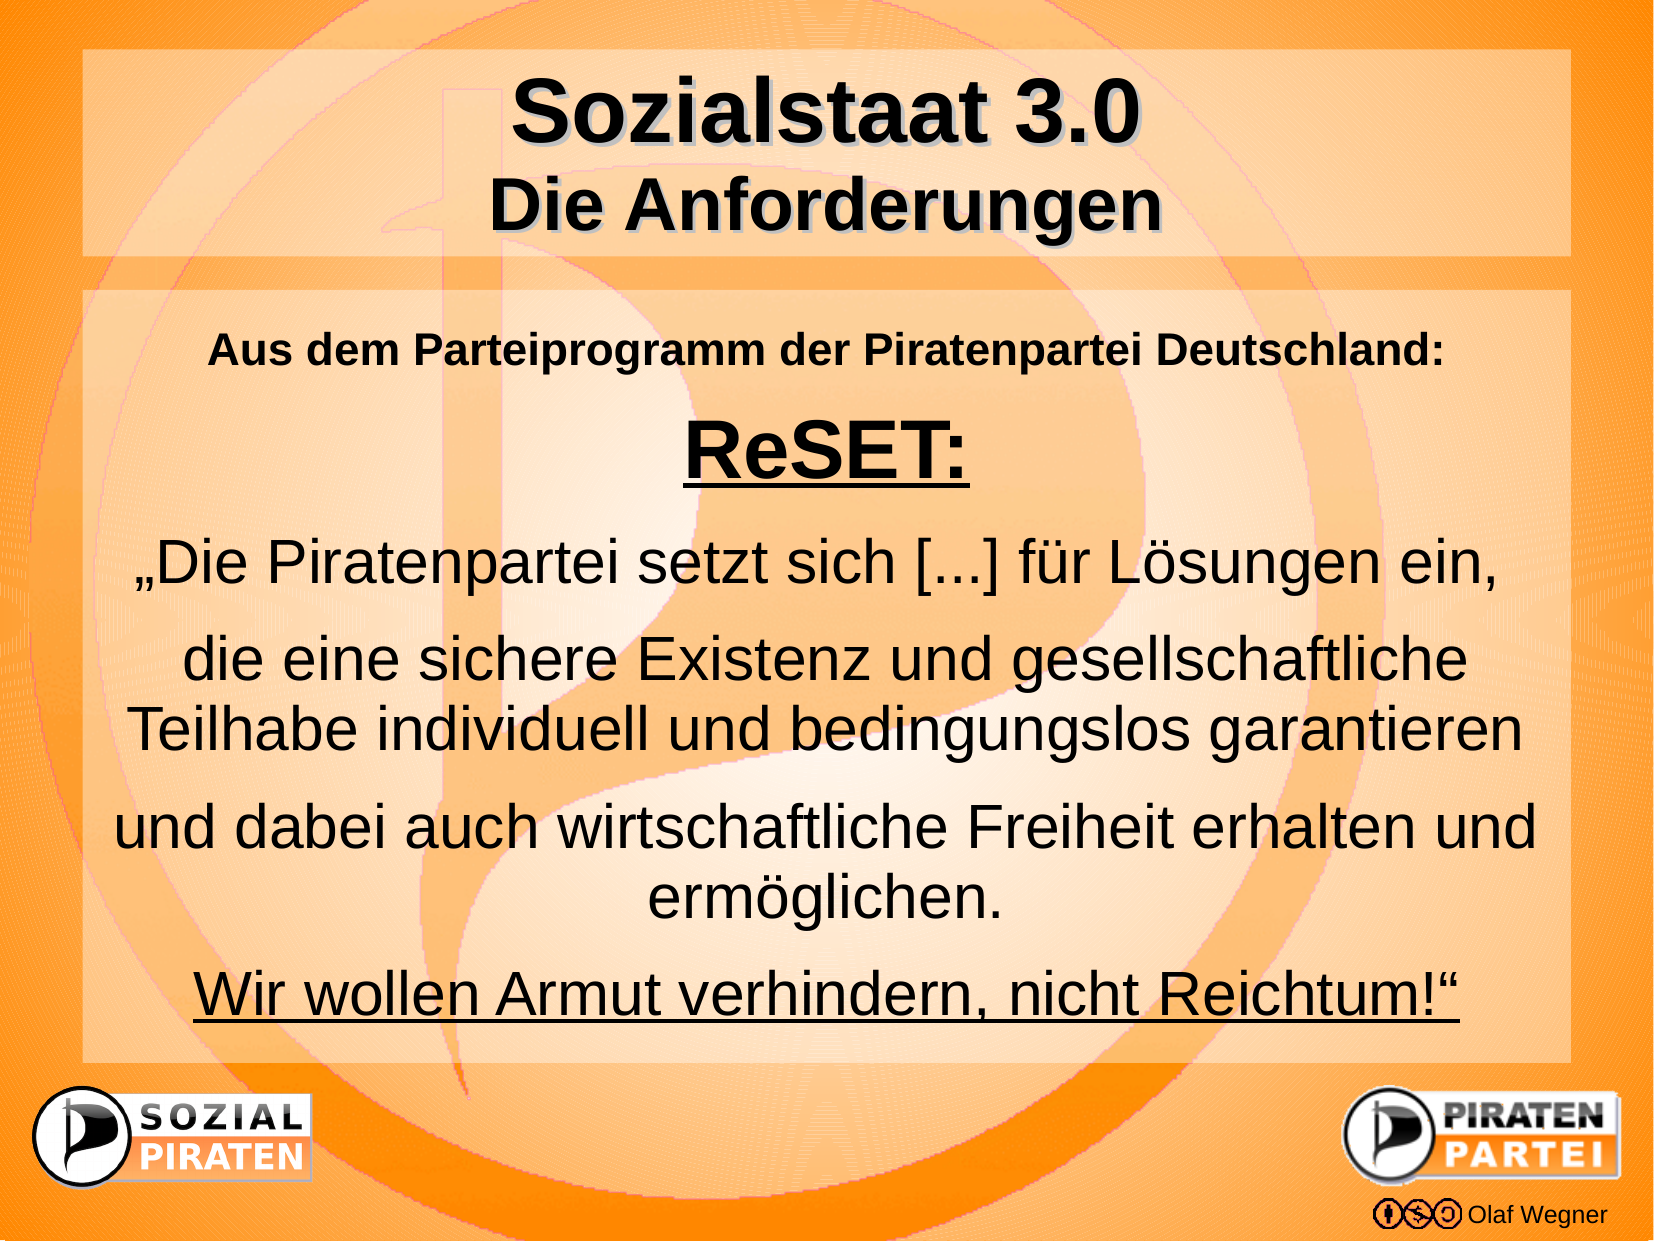

# Sozialstaat 3.0 Die Anforderungen
Aus dem Parteiprogramm der Piratenpartei Deutschland:
ReSET:
„Die Piratenpartei setzt sich [...] für Lösungen ein,
die eine sichere Existenz und gesellschaftliche Teilhabe individuell und bedingungslos garantieren
und dabei auch wirtschaftliche Freiheit erhalten und ermöglichen.
Wir wollen Armut verhindern, nicht Reichtum!“
Olaf Wegner